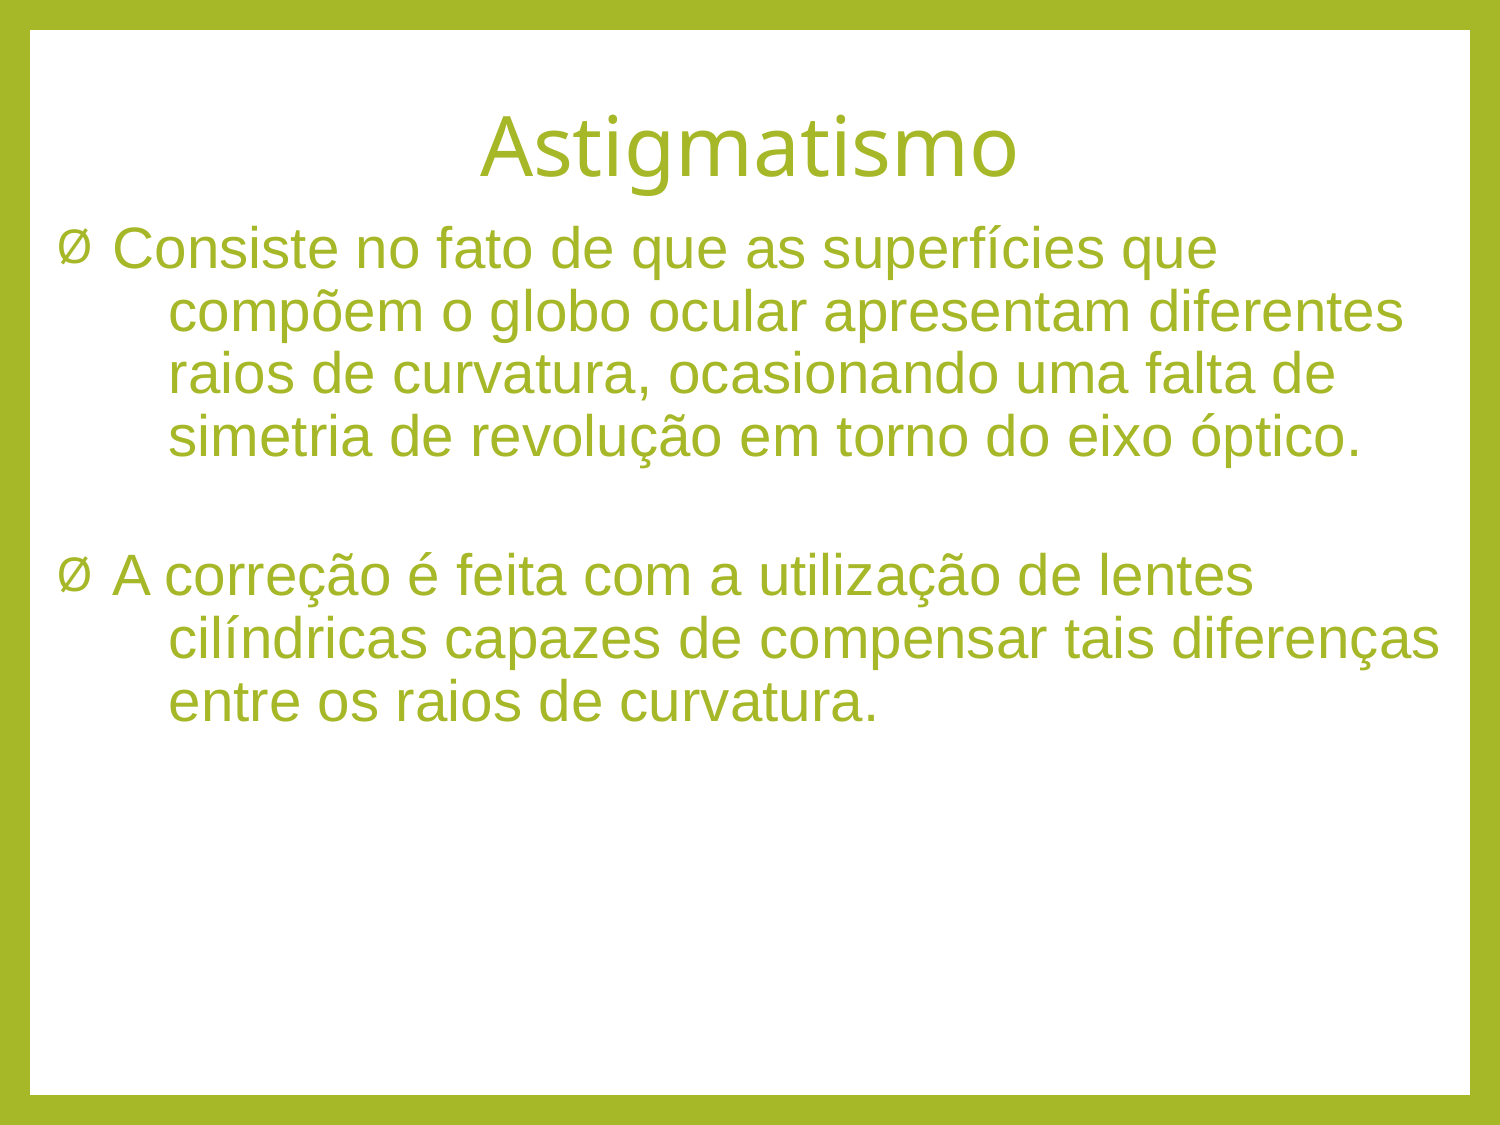

# Astigmatismo
Consiste no fato de que as superfícies que compõem o globo ocular apresentam diferentes raios de curvatura, ocasionando uma falta de simetria de revolução em torno do eixo óptico.
A correção é feita com a utilização de lentes cilíndricas capazes de compensar tais diferenças entre os raios de curvatura.